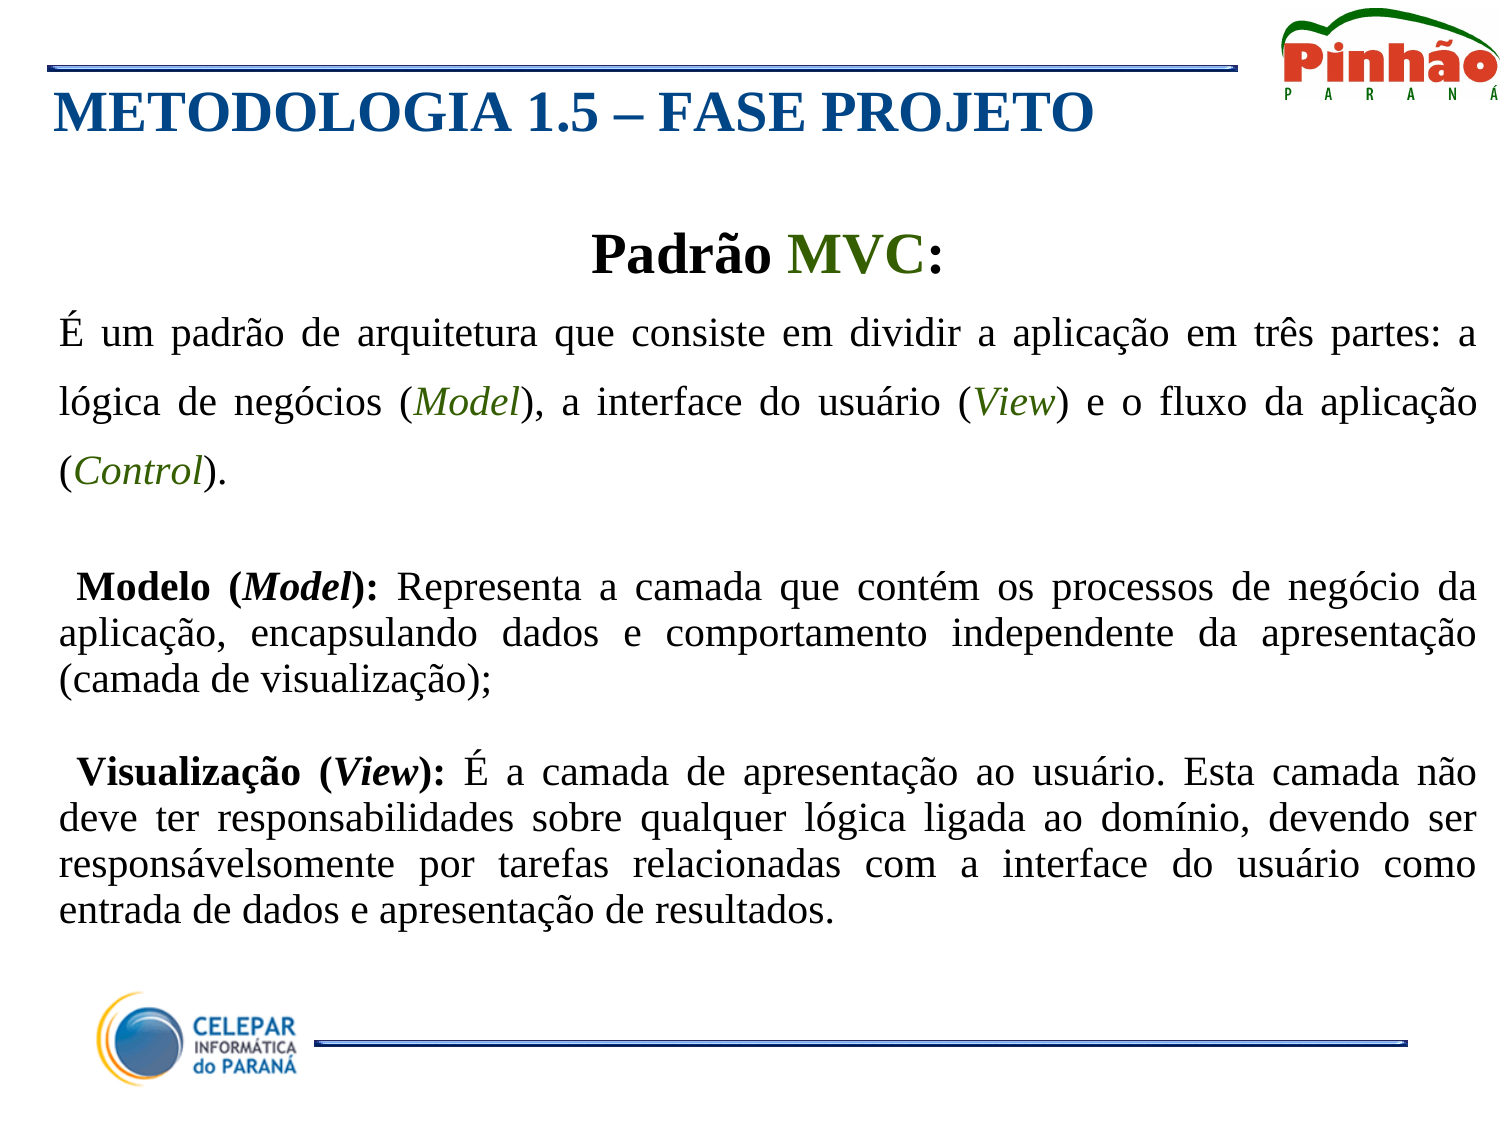

METODOLOGIA 1.5 – FASE PROJETO
Padrão MVC:
É um padrão de arquitetura que consiste em dividir a aplicação em três partes: a lógica de negócios (Model), a interface do usuário (View) e o fluxo da aplicação (Control).
 Modelo (Model): Representa a camada que contém os processos de negócio da aplicação, encapsulando dados e comportamento independente da apresentação (camada de visualização);
 Visualização (View): É a camada de apresentação ao usuário. Esta camada não deve ter responsabilidades sobre qualquer lógica ligada ao domínio, devendo ser responsávelsomente por tarefas relacionadas com a interface do usuário como entrada de dados e apresentação de resultados.